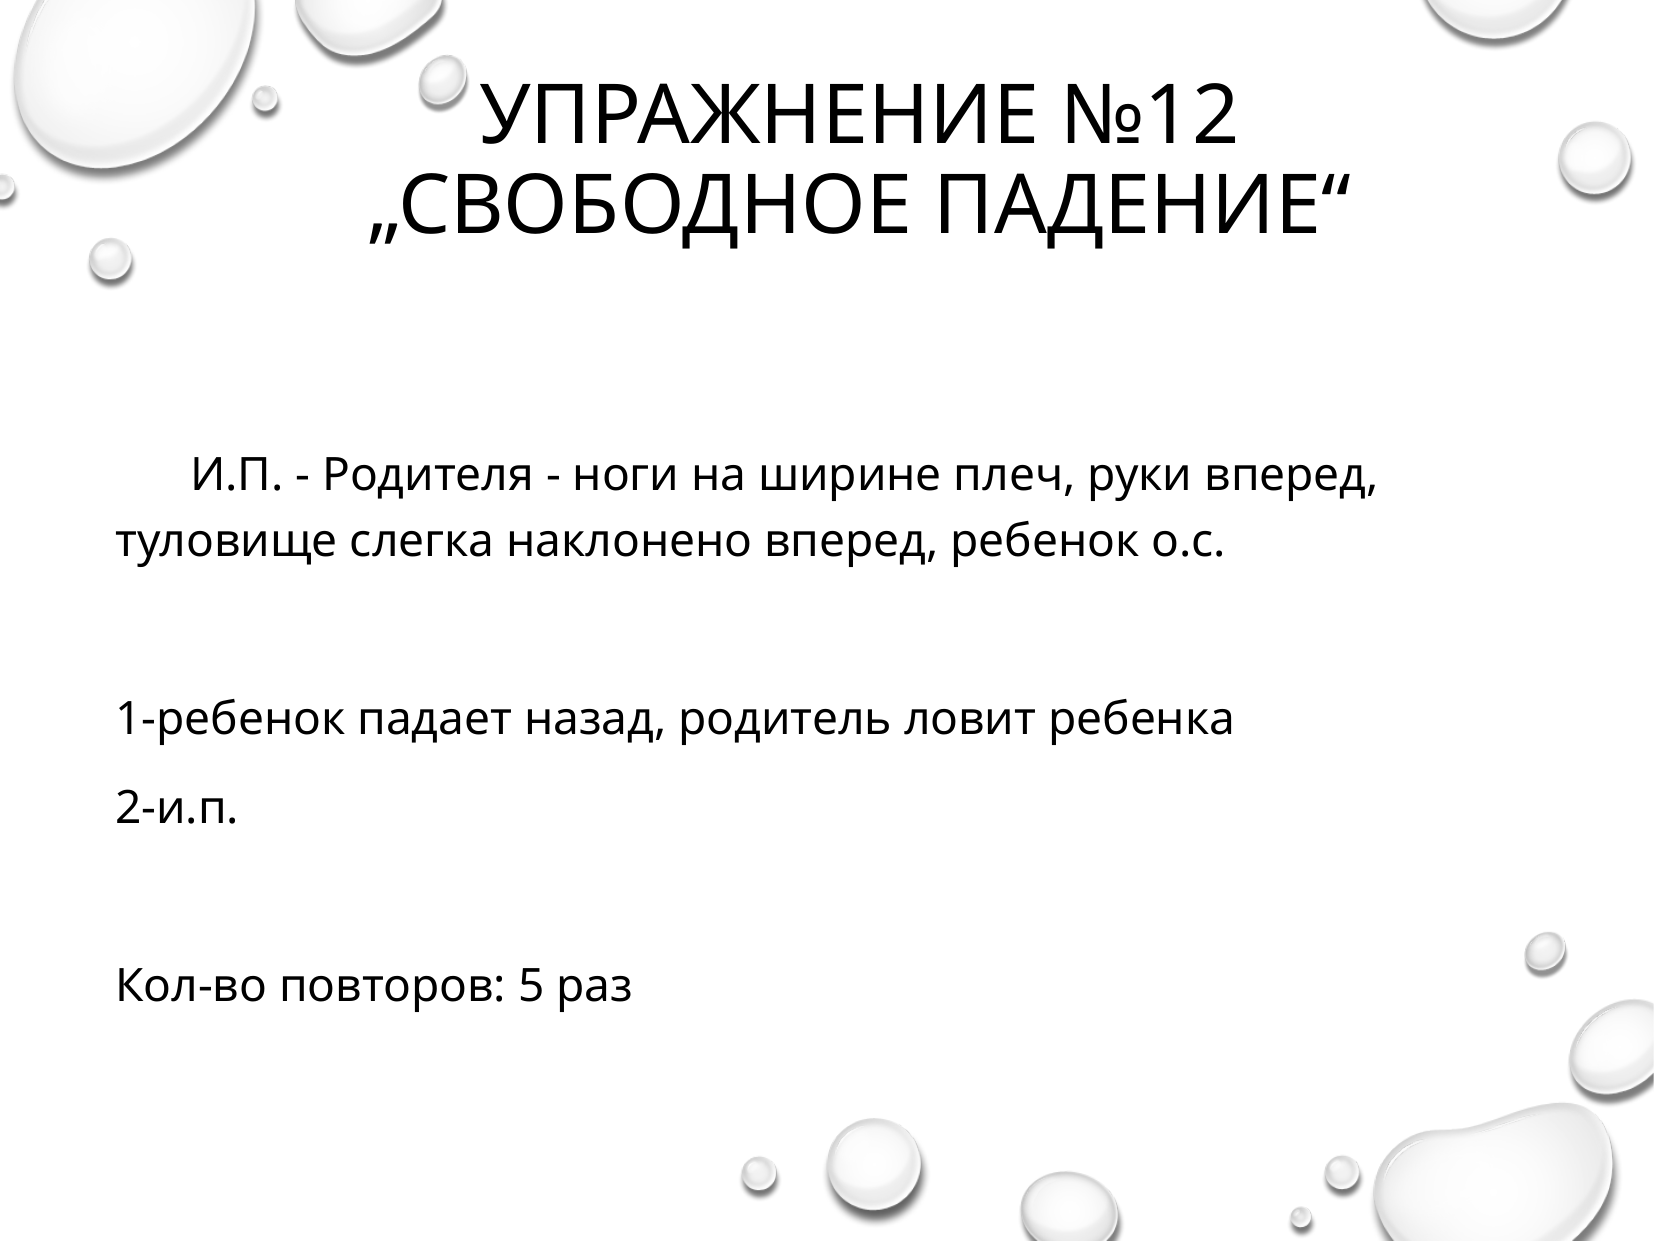

# Упражнение №12 „Свободное падение“
	И.П. - Родителя - ноги на ширине плеч, руки вперед, туловище слегка наклонено вперед, ребенок о.с.
1-ребенок падает назад, родитель ловит ребенка
2-и.п.
Кол-во повторов: 5 раз